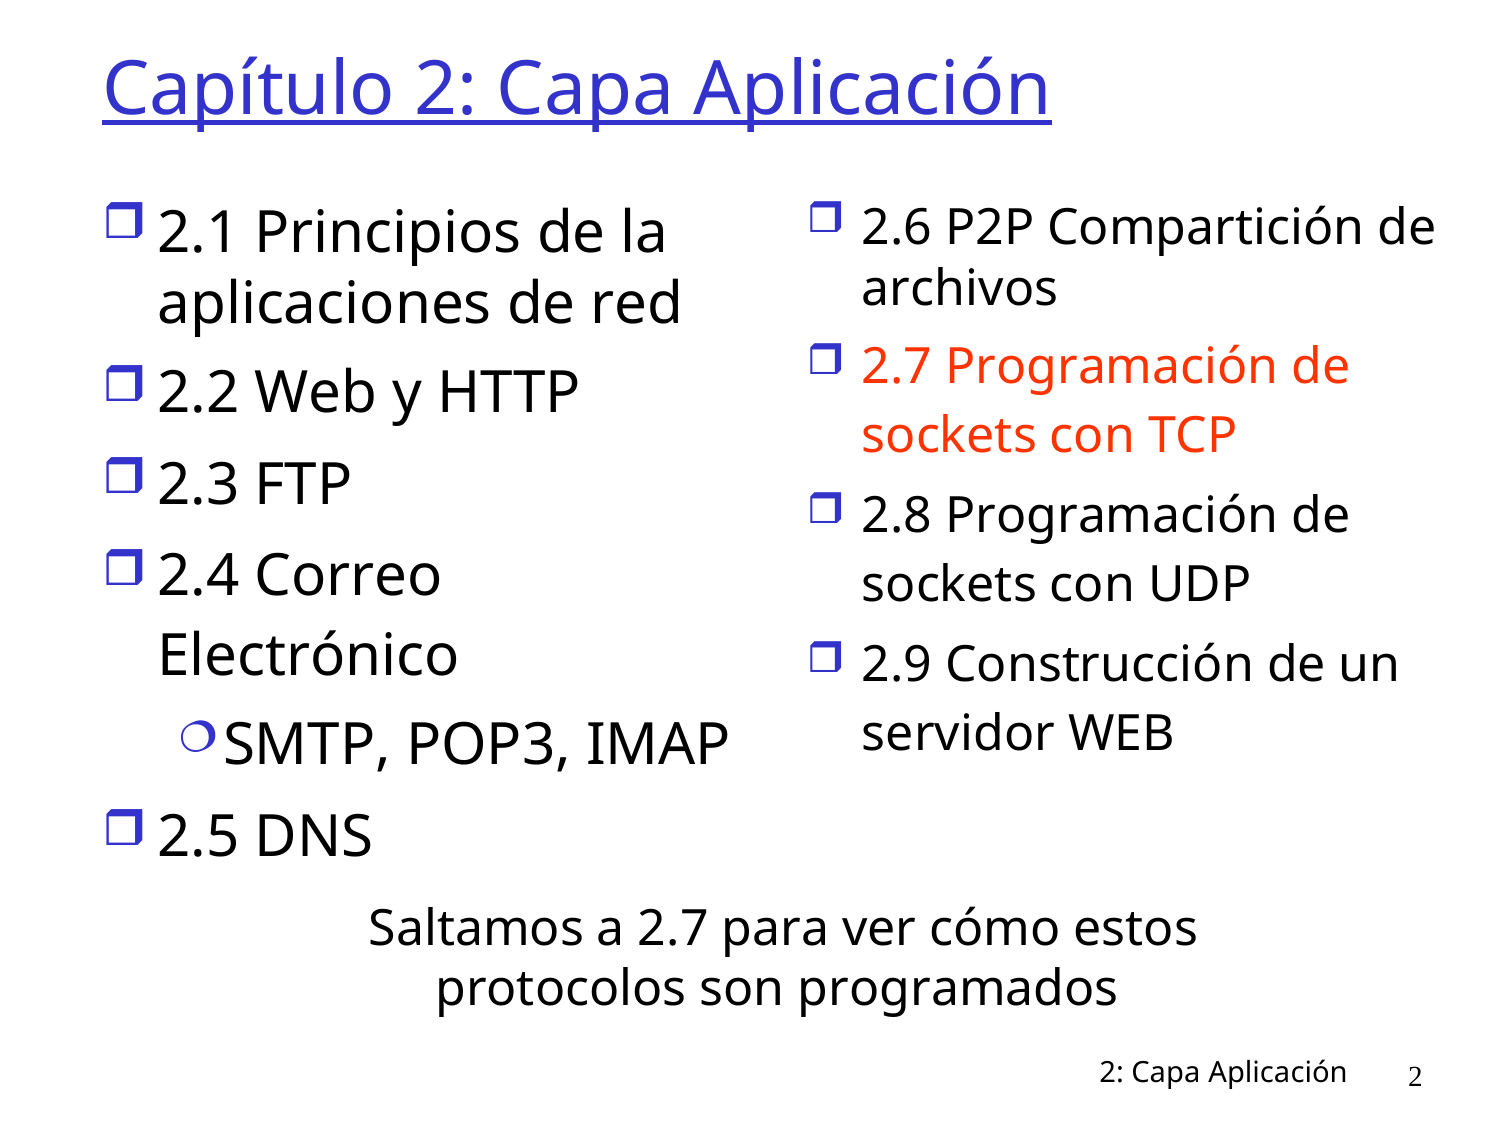

# Capítulo 2: Capa Aplicación
2.1 Principios de la aplicaciones de red
2.2 Web y HTTP
2.3 FTP
2.4 Correo Electrónico
SMTP, POP3, IMAP
2.5 DNS
2.6 P2P Compartición de archivos
2.7 Programación de sockets con TCP
2.8 Programación de sockets con UDP
2.9 Construcción de un servidor WEB
Saltamos a 2.7 para ver cómo estos protocolos son programados